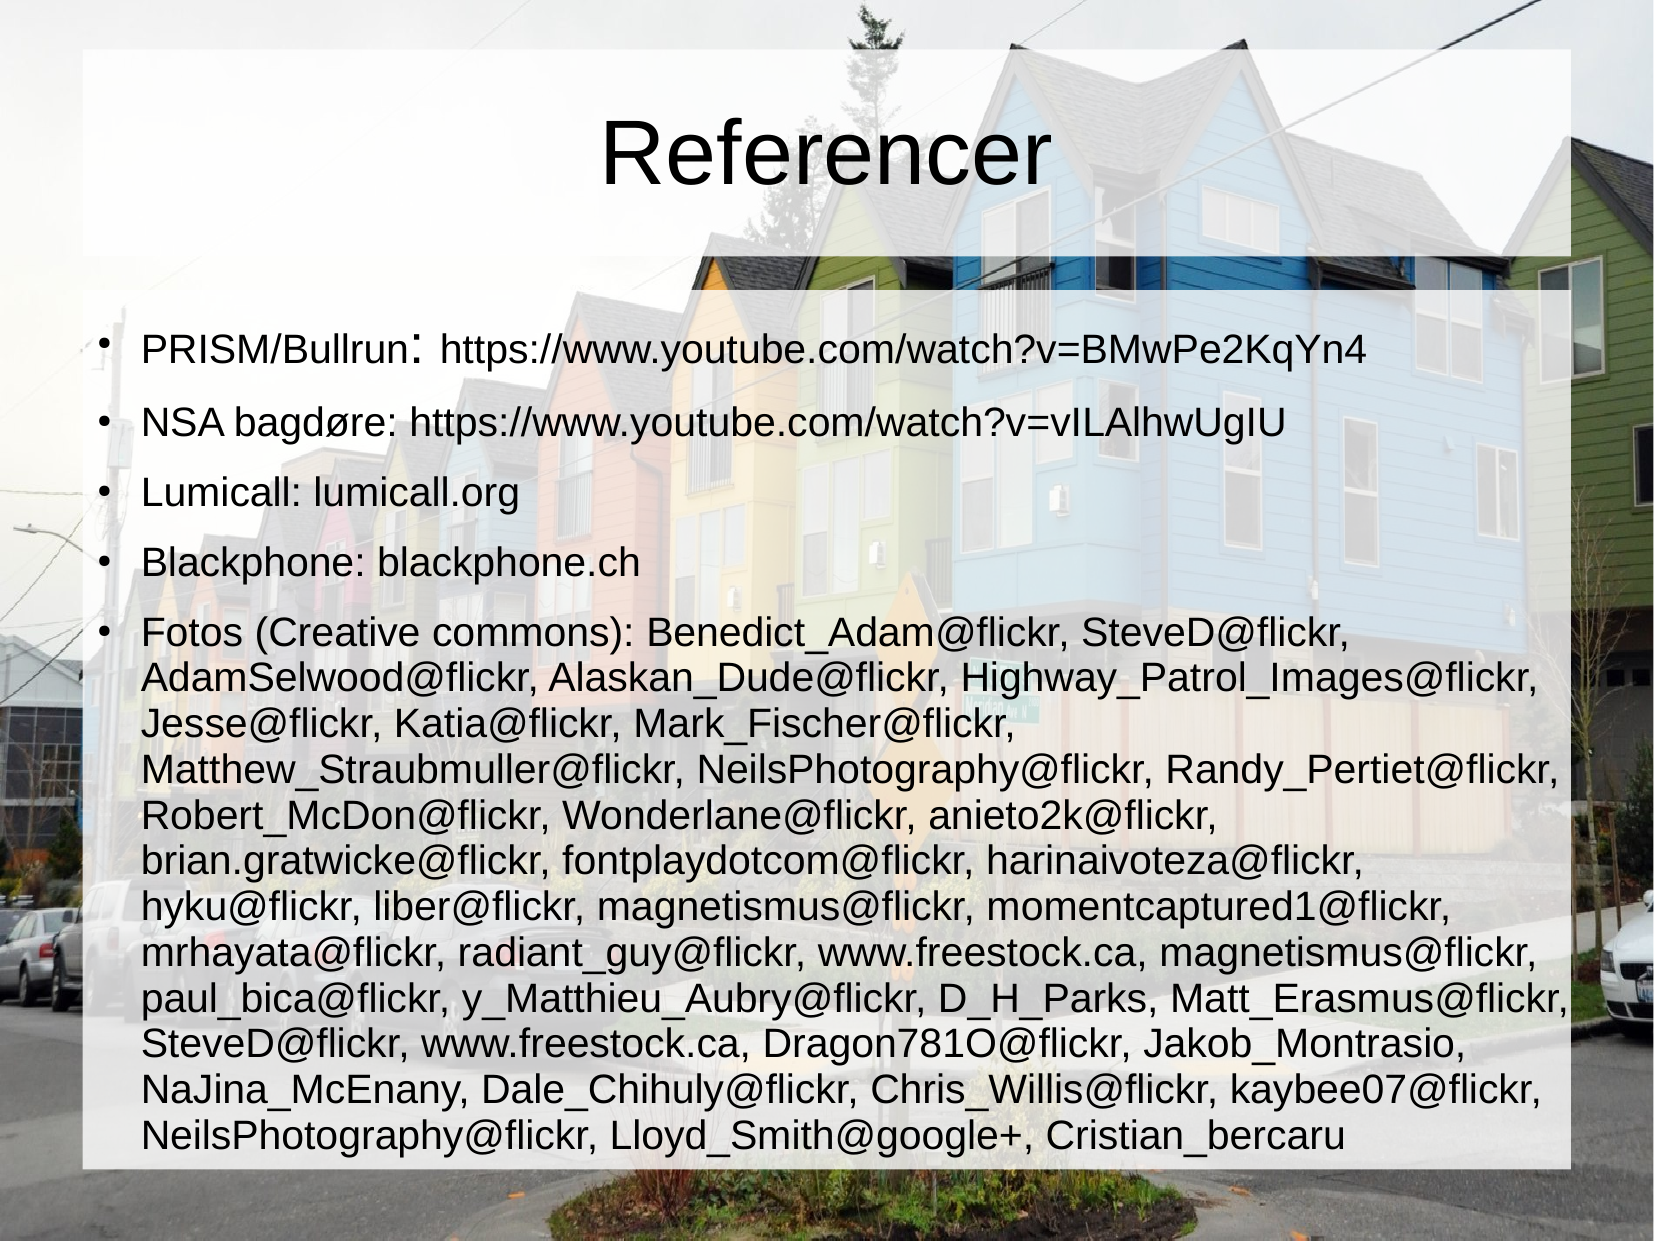

# Referencer
PRISM/Bullrun: https://www.youtube.com/watch?v=BMwPe2KqYn4
NSA bagdøre: https://www.youtube.com/watch?v=vILAlhwUgIU
Lumicall: lumicall.org
Blackphone: blackphone.ch
Fotos (Creative commons): Benedict_Adam@flickr, SteveD@flickr, AdamSelwood@flickr, Alaskan_Dude@flickr, Highway_Patrol_Images@flickr, Jesse@flickr, Katia@flickr, Mark_Fischer@flickr, Matthew_Straubmuller@flickr, NeilsPhotography@flickr, Randy_Pertiet@flickr, Robert_McDon@flickr, Wonderlane@flickr, anieto2k@flickr, brian.gratwicke@flickr, fontplaydotcom@flickr, harinaivoteza@flickr, hyku@flickr, liber@flickr, magnetismus@flickr, momentcaptured1@flickr, mrhayata@flickr, radiant_guy@flickr, www.freestock.ca, magnetismus@flickr, paul_bica@flickr, y_Matthieu_Aubry@flickr, D_H_Parks, Matt_Erasmus@flickr, SteveD@flickr, www.freestock.ca, Dragon781O@flickr, Jakob_Montrasio, NaJina_McEnany, Dale_Chihuly@flickr, Chris_Willis@flickr, kaybee07@flickr, NeilsPhotography@flickr, Lloyd_Smith@google+, Cristian_bercaru